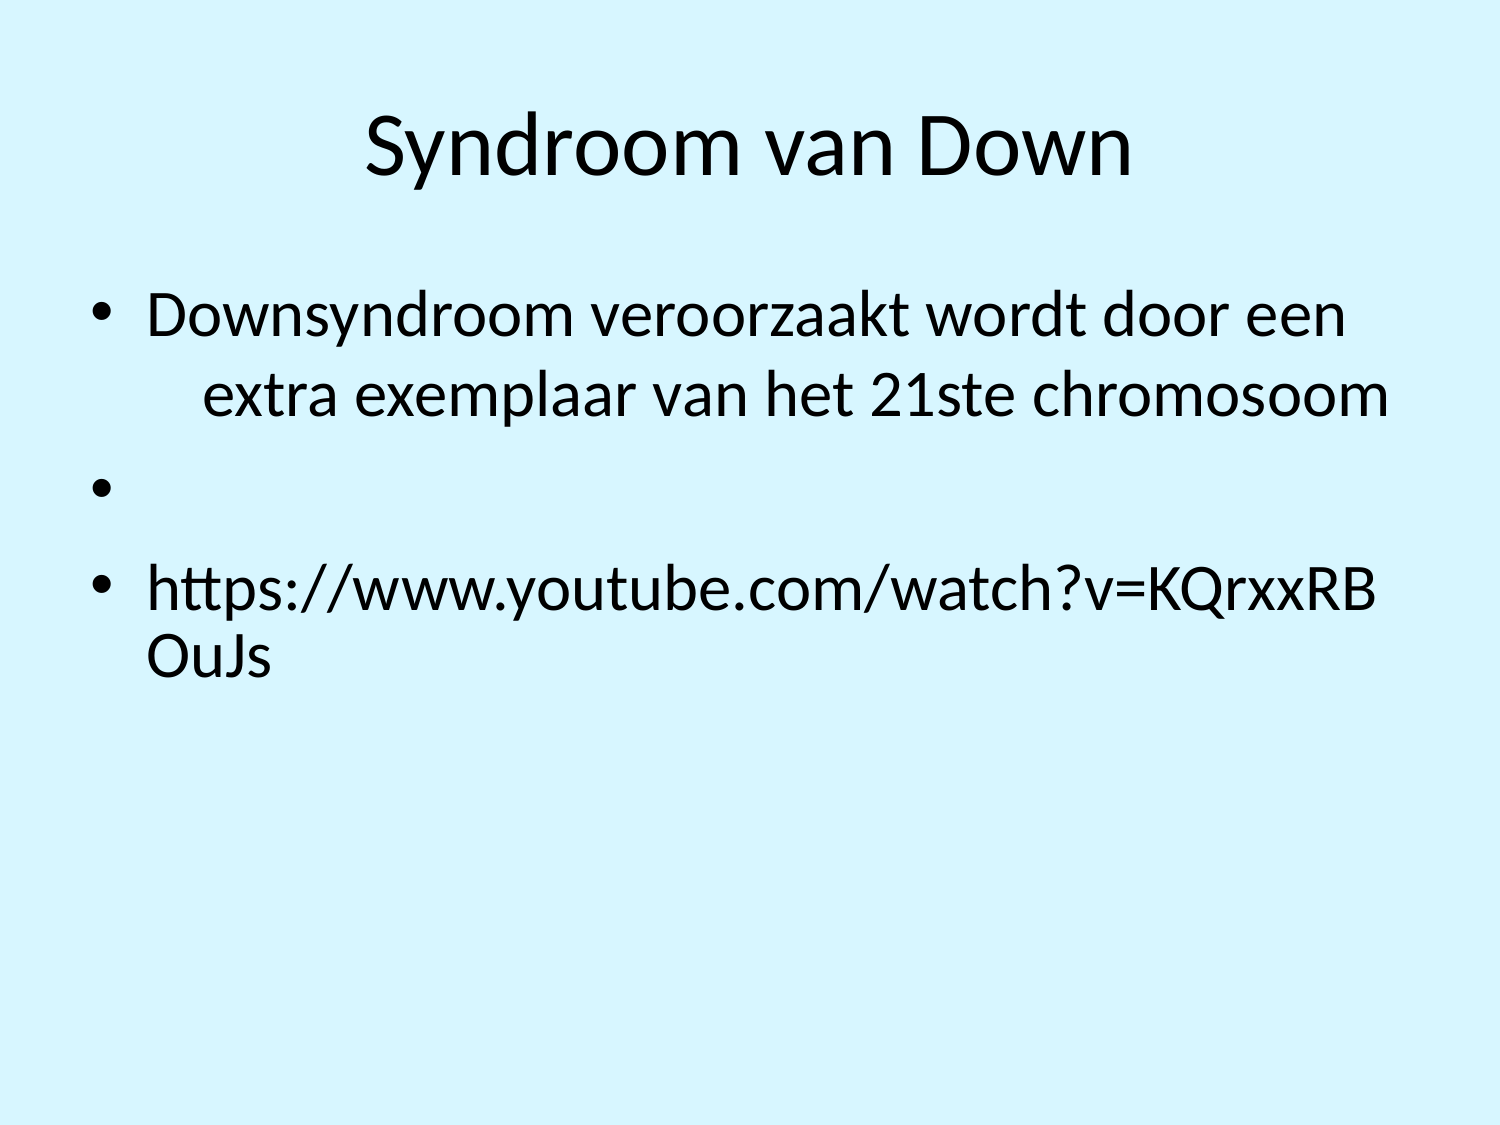

# Syndroom van Down
Downsyndroom veroorzaakt wordt door een extra exemplaar van het 21ste chromosoom
https://www.youtube.com/watch?v=KQrxxRBOuJs